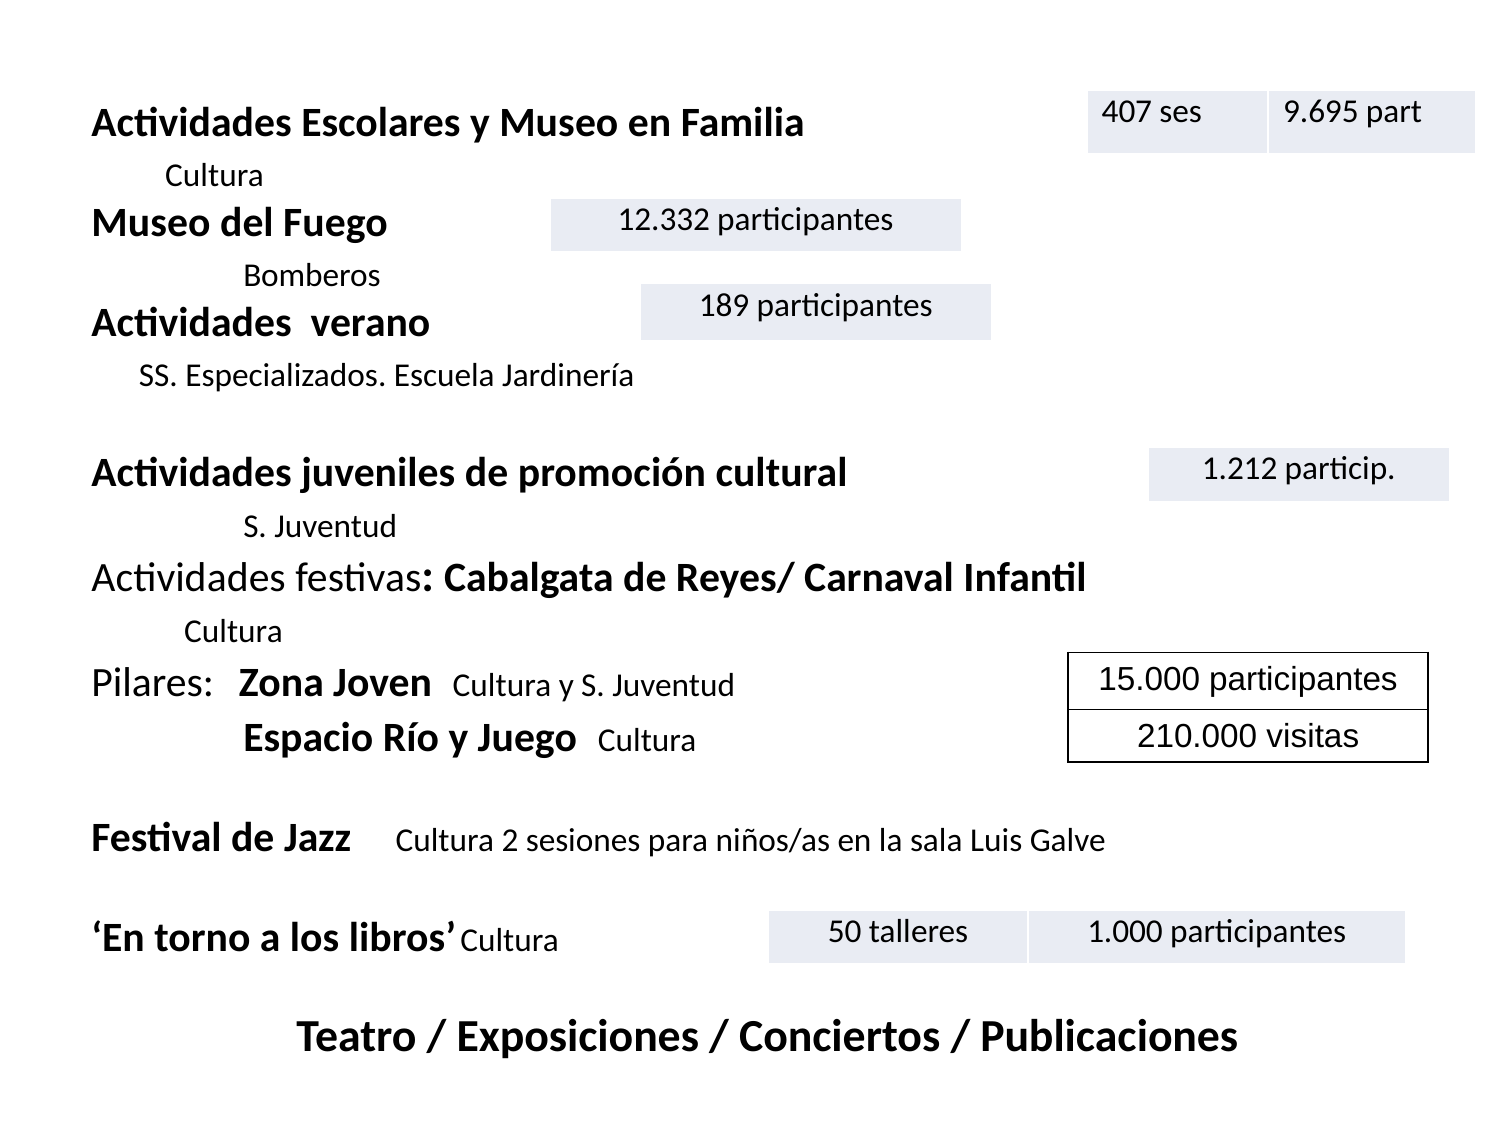

Actividades Escolares y Museo en Familia
 	Cultura
Museo del Fuego
 Bomberos
Actividades verano
 SS. Especializados. Escuela Jardinería
Actividades juveniles de promoción cultural
 S. Juventud
Actividades festivas: Cabalgata de Reyes/ Carnaval Infantil	 			 Cultura
Pilares:	Zona Joven Cultura y S. Juventud
 Espacio Río y Juego Cultura
Festival de Jazz Cultura 2 sesiones para niños/as en la sala Luis Galve
‘En torno a los libros’	Cultura
Teatro / Exposiciones / Conciertos / Publicaciones
| 407 ses | 9.695 part |
| --- | --- |
| 12.332 participantes |
| --- |
| 189 participantes |
| --- |
| 1.212 particip. |
| --- |
| 15.000 participantes |
| --- |
| 210.000 visitas |
| 50 talleres | 1.000 participantes |
| --- | --- |